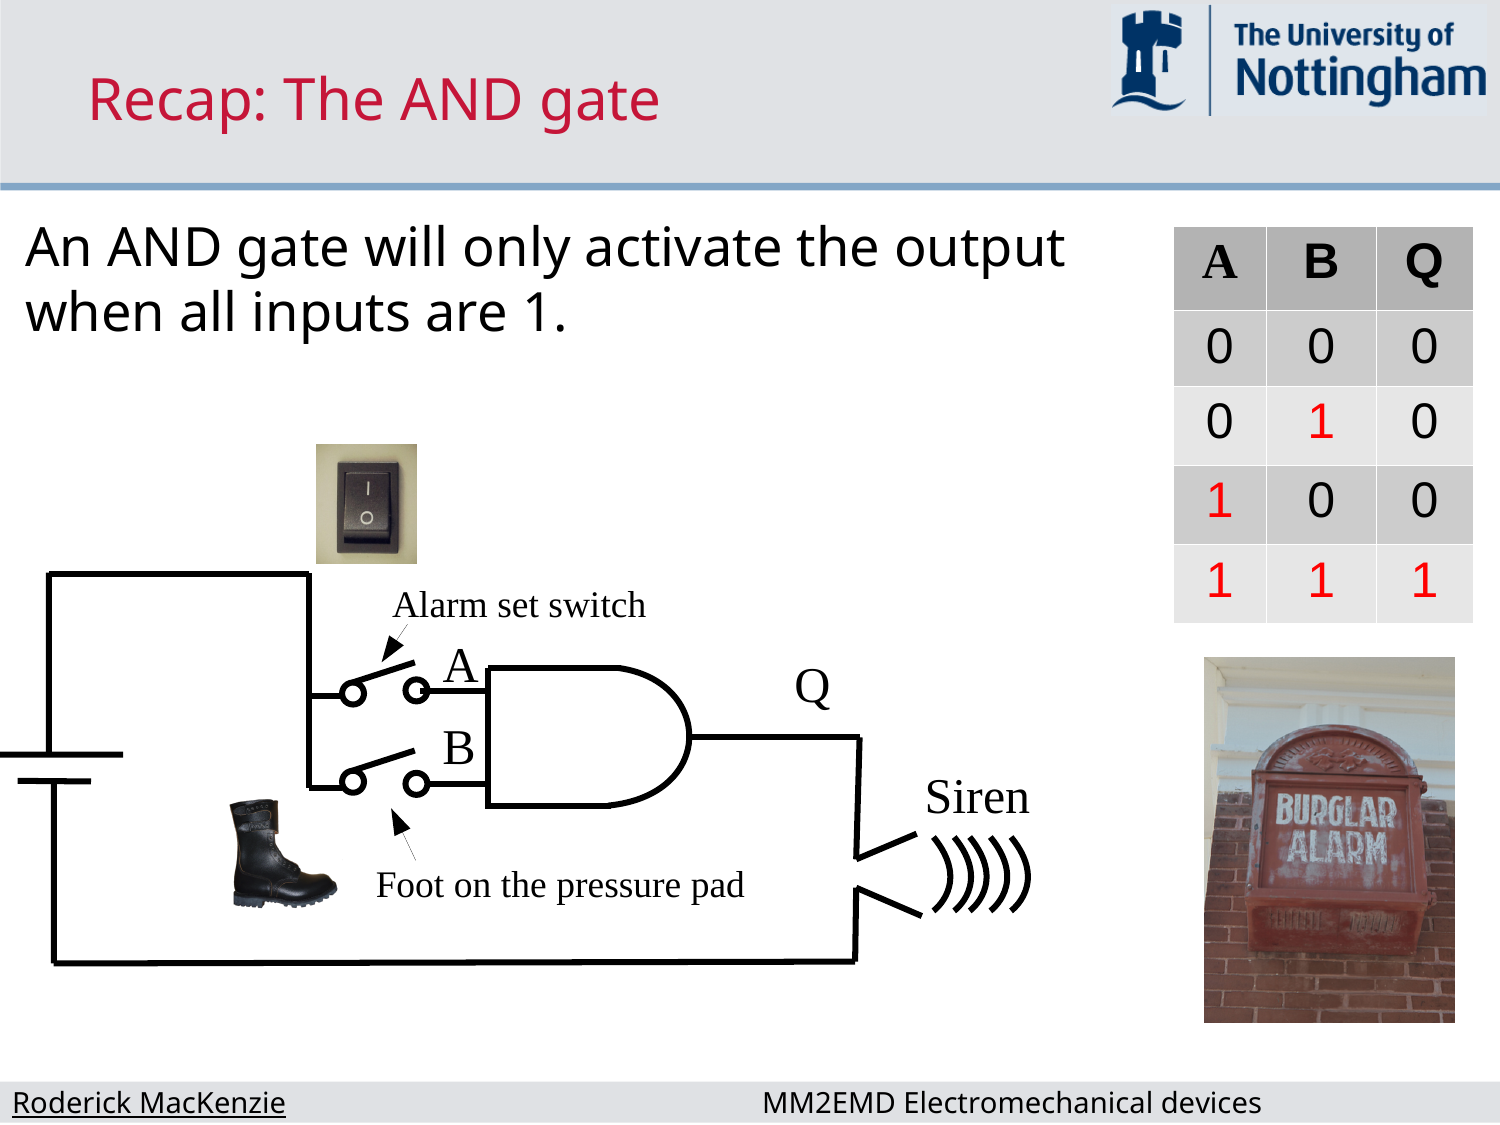

# Recap: The AND gate
An AND gate will only activate the output when all inputs are 1.
| A | B | Q |
| --- | --- | --- |
| 0 | 0 | 0 |
| 0 | 1 | 0 |
| 1 | 0 | 0 |
| 1 | 1 | 1 |
Alarm set switch
A
Q
B
Siren
Foot on the pressure pad